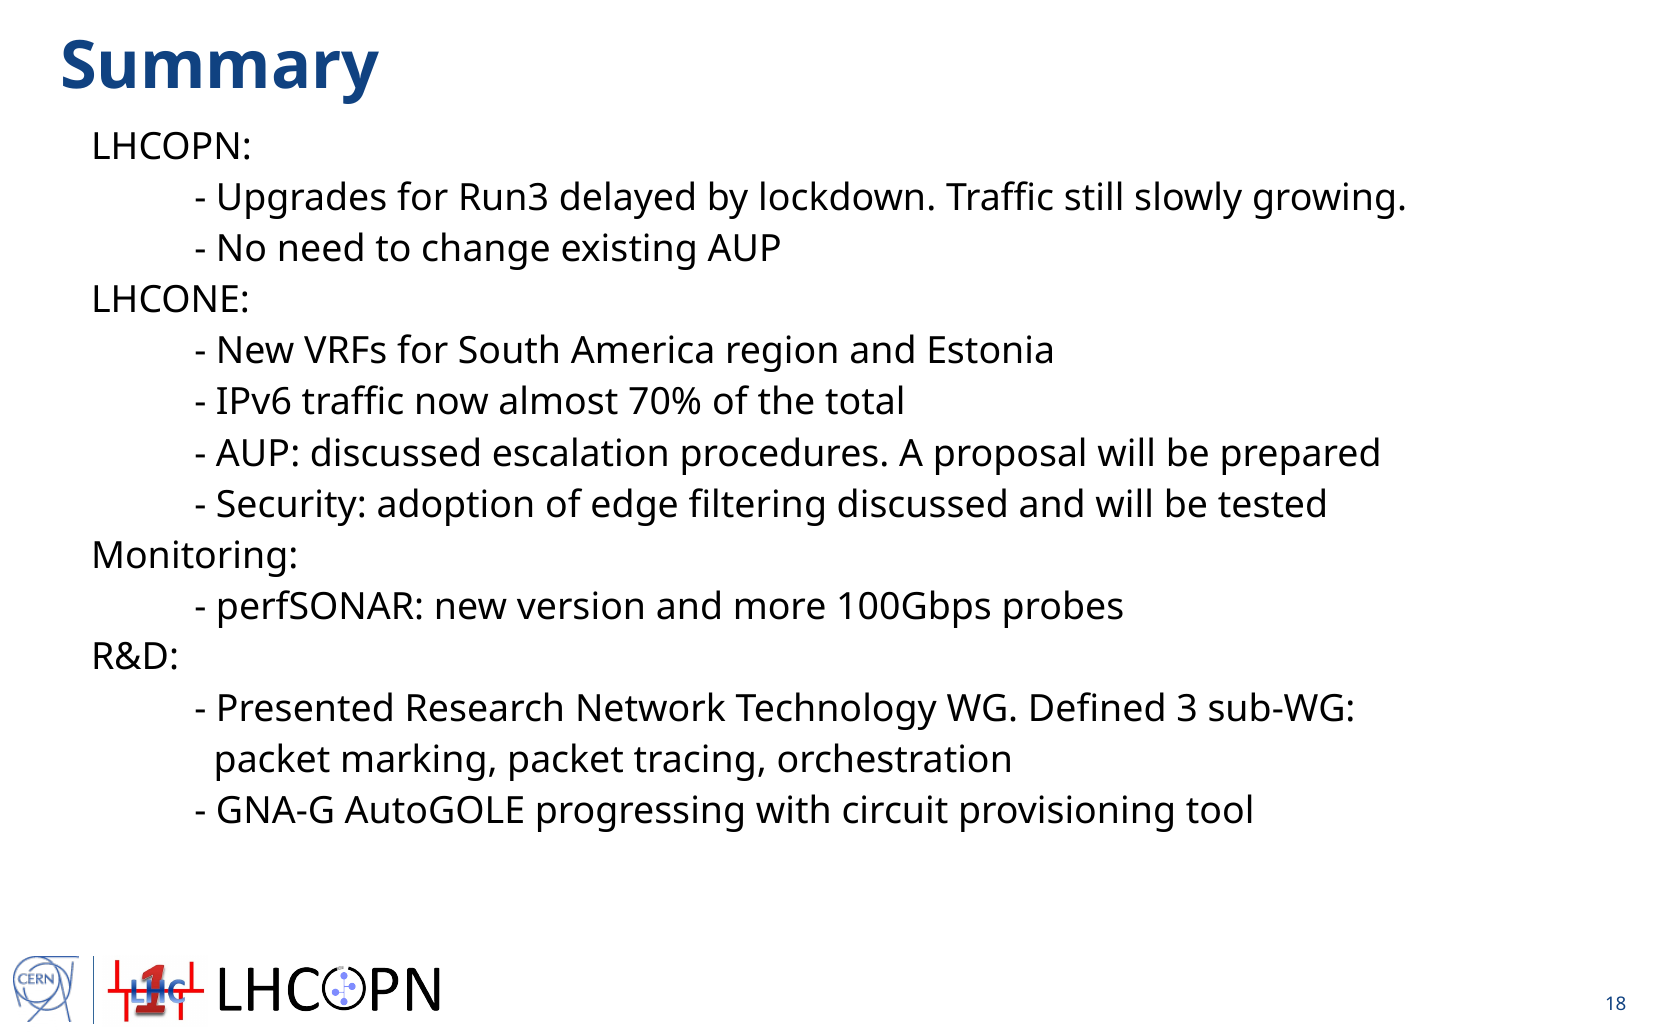

# Summary
LHCOPN:
	- Upgrades for Run3 delayed by lockdown. Traffic still slowly growing.
	- No need to change existing AUP
LHCONE:
	- New VRFs for South America region and Estonia
	- IPv6 traffic now almost 70% of the total
	- AUP: discussed escalation procedures. A proposal will be prepared
	- Security: adoption of edge filtering discussed and will be tested
Monitoring:
	- perfSONAR: new version and more 100Gbps probes
R&D:
	- Presented Research Network Technology WG. Defined 3 sub-WG:
	 packet marking, packet tracing, orchestration
	- GNA-G AutoGOLE progressing with circuit provisioning tool